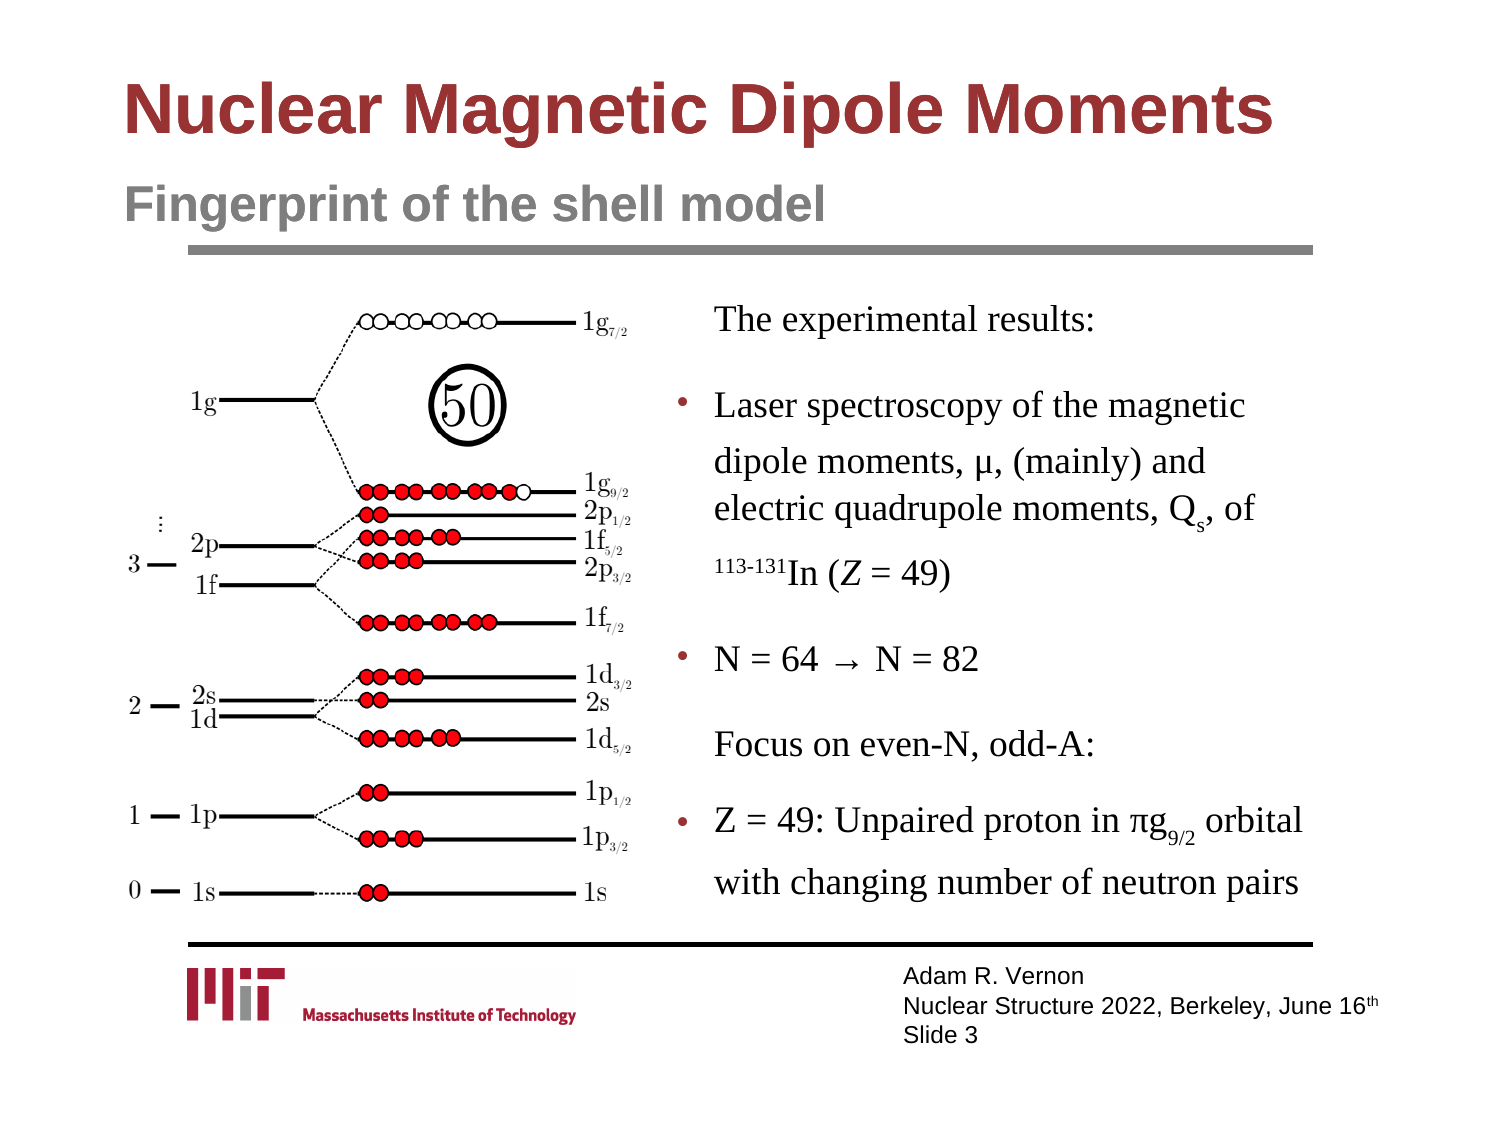

# Nuclear Magnetic Dipole Moments Fingerprint of the shell model
Nuclear Magnetic Dipole Moments
Fingerprint of the shell model
The experimental results:
Laser spectroscopy of the magnetic dipole moments, μ, (mainly) and electric quadrupole moments, Qs, of 113-131In (Z = 49)
N = 64 → N = 82
Focus on even-N, odd-A:
Z = 49: Unpaired proton in πg9/2 orbital with changing number of neutron pairs
Adam R. Vernon
Nuclear Structure 2022, Berkeley, June 16th
Slide 3